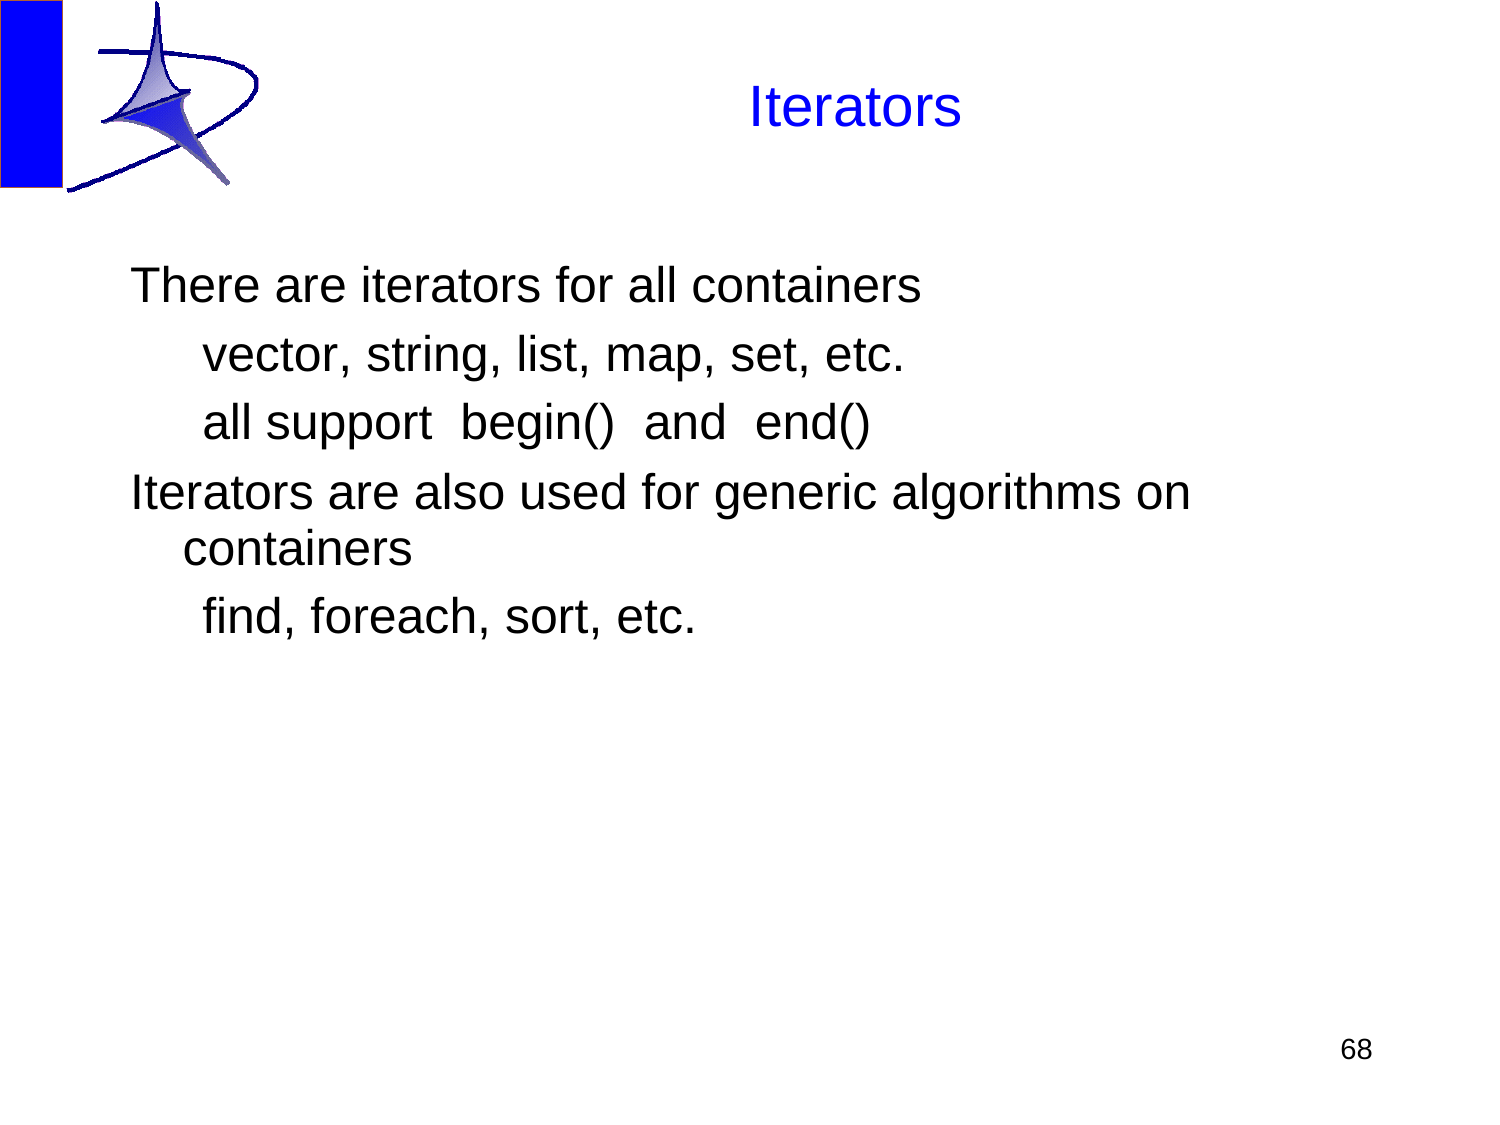

# Iterators
There are iterators for all containers
vector, string, list, map, set, etc.
all support begin() and end()
Iterators are also used for generic algorithms on containers
find, foreach, sort, etc.
68